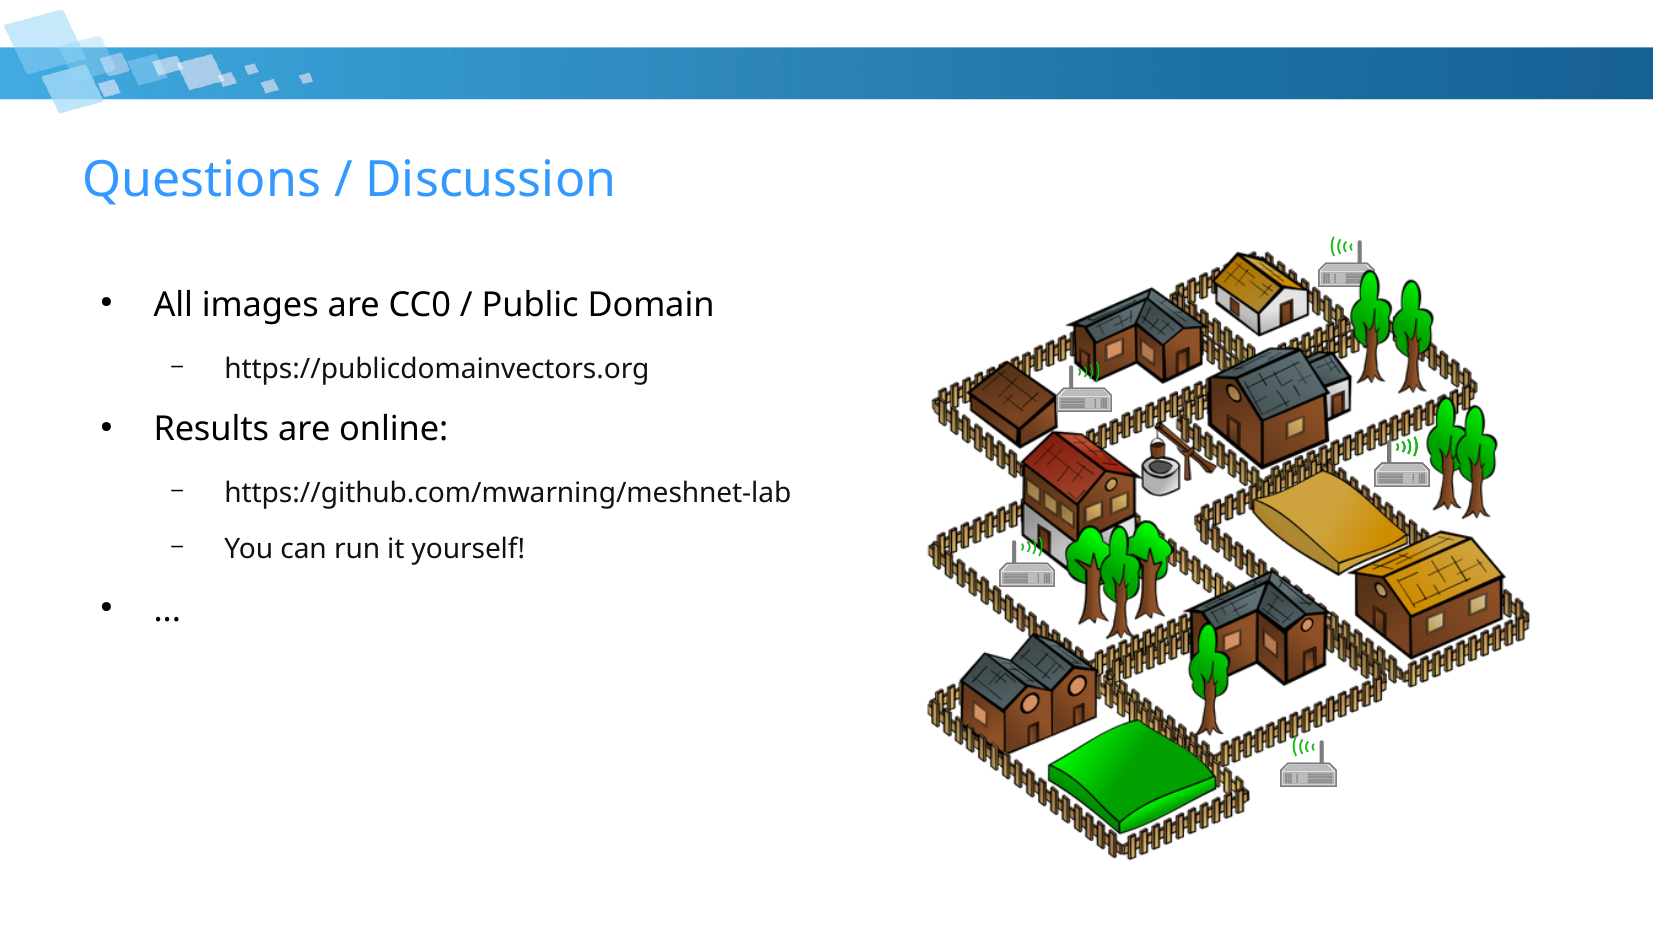

# Questions / Discussion
All images are CC0 / Public Domain
https://publicdomainvectors.org
Results are online:
https://github.com/mwarning/meshnet-lab
You can run it yourself!
...